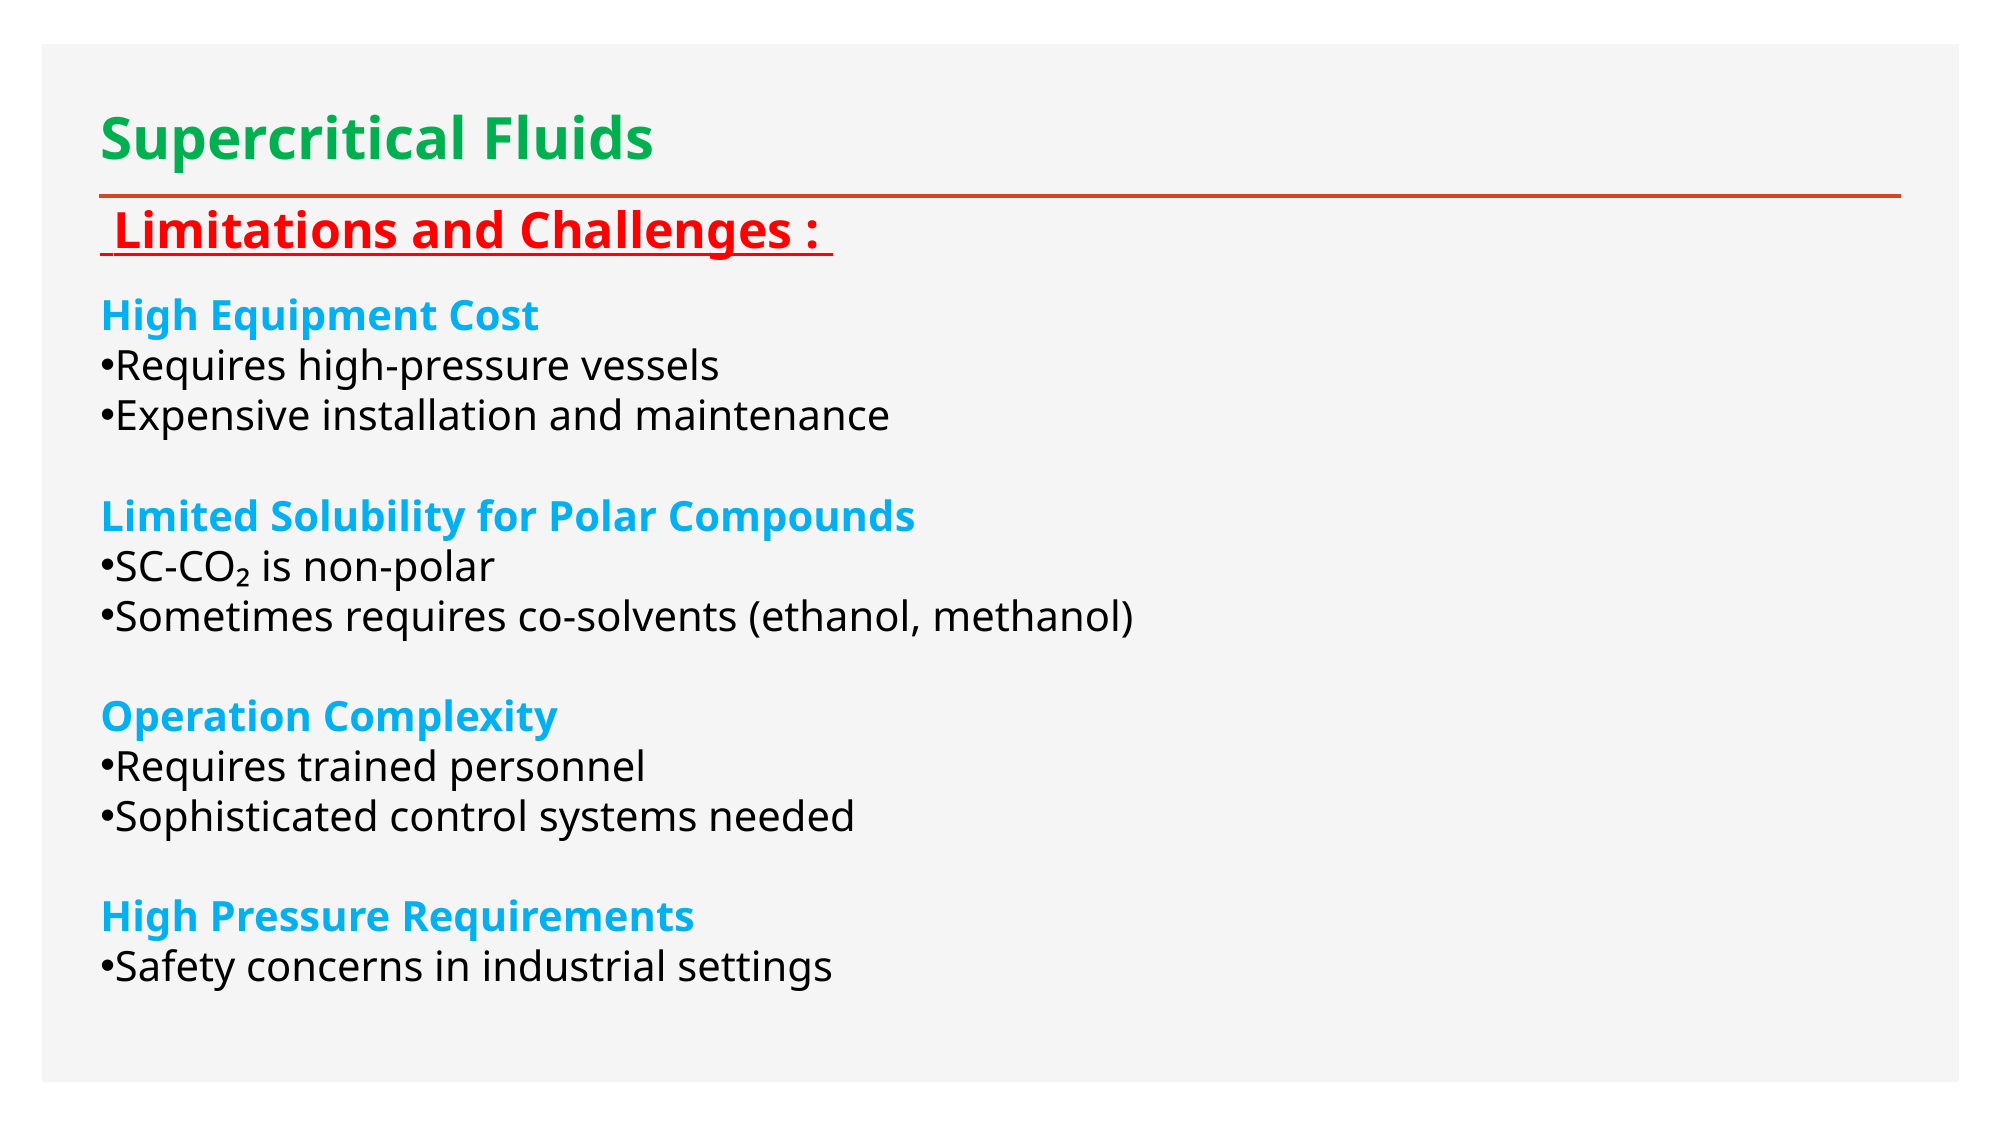

# Supercritical Fluids
 Limitations and Challenges :
High Equipment Cost
Requires high-pressure vessels
Expensive installation and maintenance
Limited Solubility for Polar Compounds
SC-CO₂ is non-polar
Sometimes requires co-solvents (ethanol, methanol)
Operation Complexity
Requires trained personnel
Sophisticated control systems needed
High Pressure Requirements
Safety concerns in industrial settings